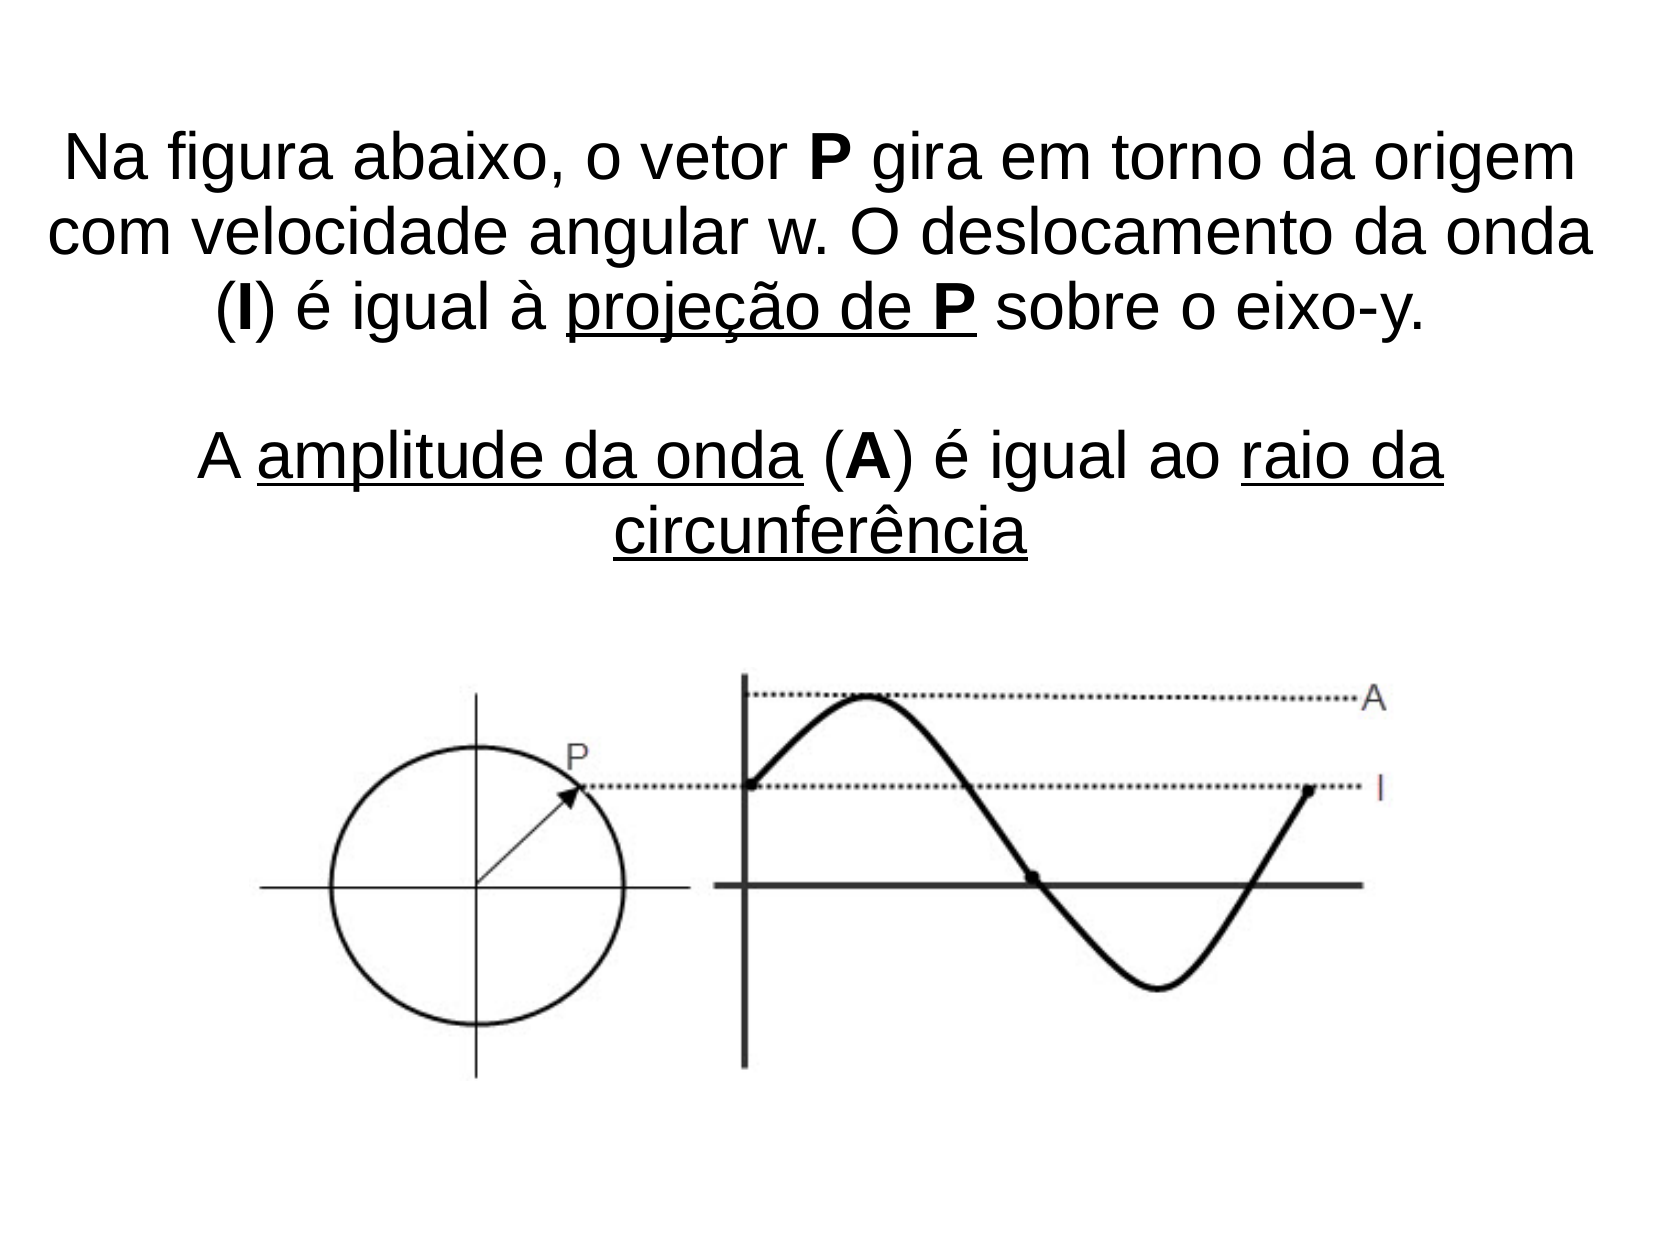

# Na figura abaixo, o vetor P gira em torno da origem com velocidade angular w. O deslocamento da onda (I) é igual à projeção de P sobre o eixo-y.
A amplitude da onda (A) é igual ao raio da circunferência